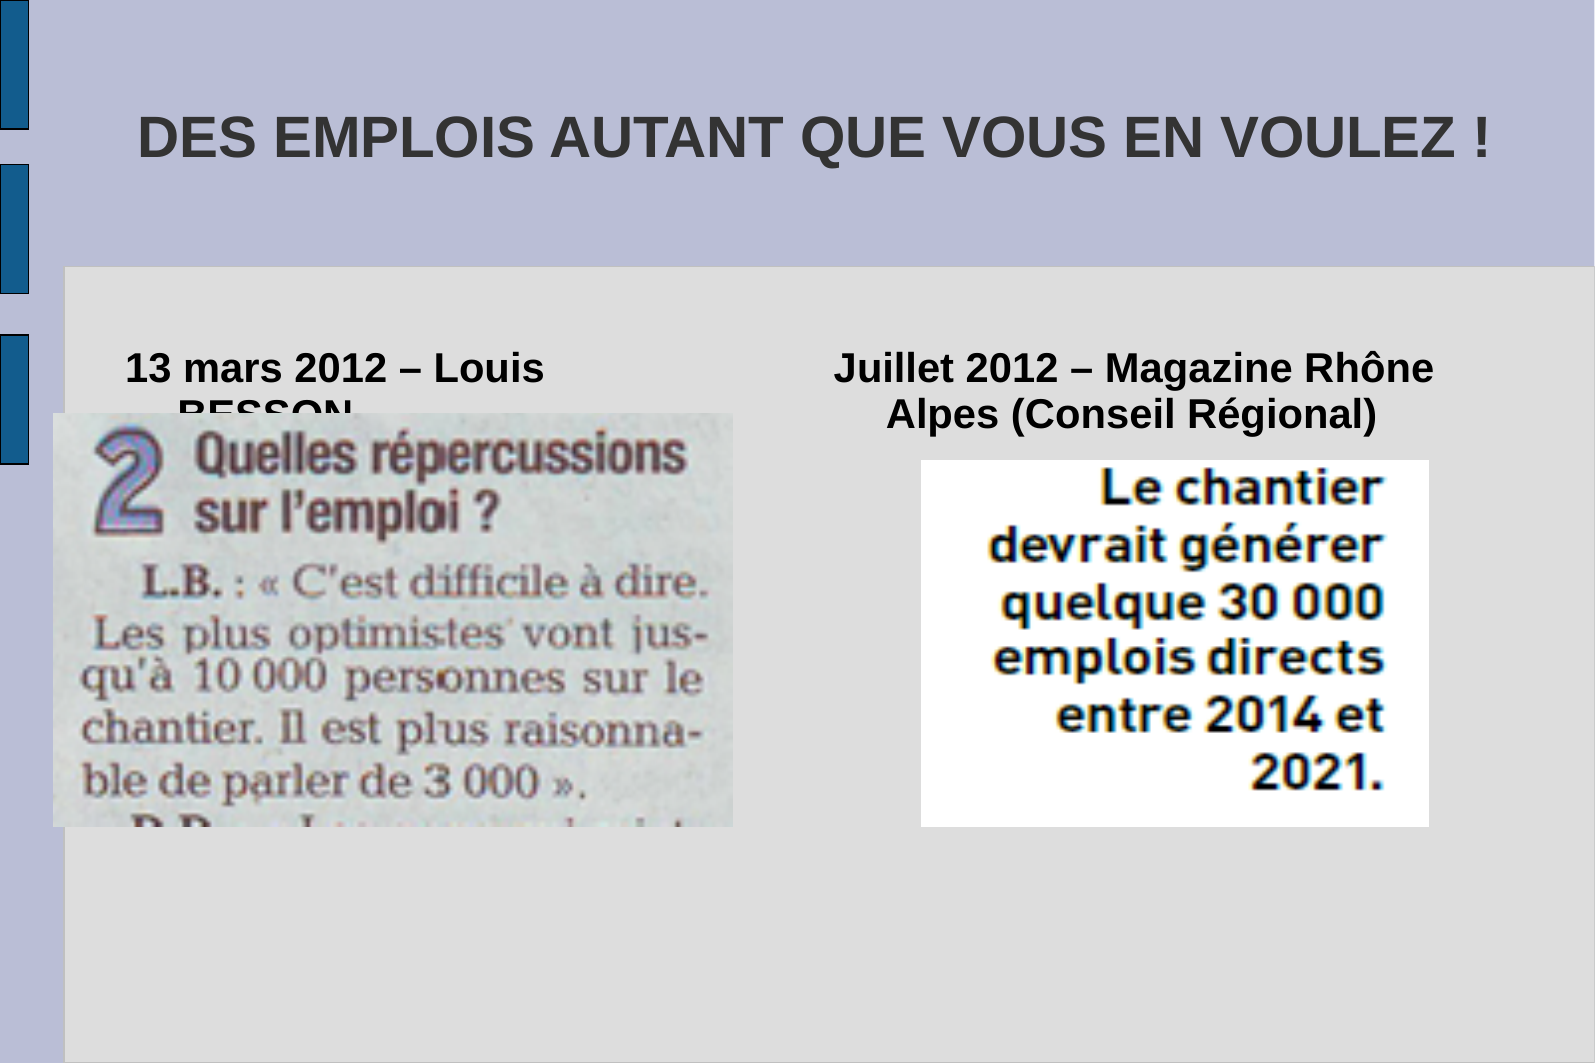

# DES EMPLOIS AUTANT QUE VOUS EN VOULEZ !
13 mars 2012 – Louis BESSON
Juillet 2012 – Magazine Rhône Alpes (Conseil Régional)